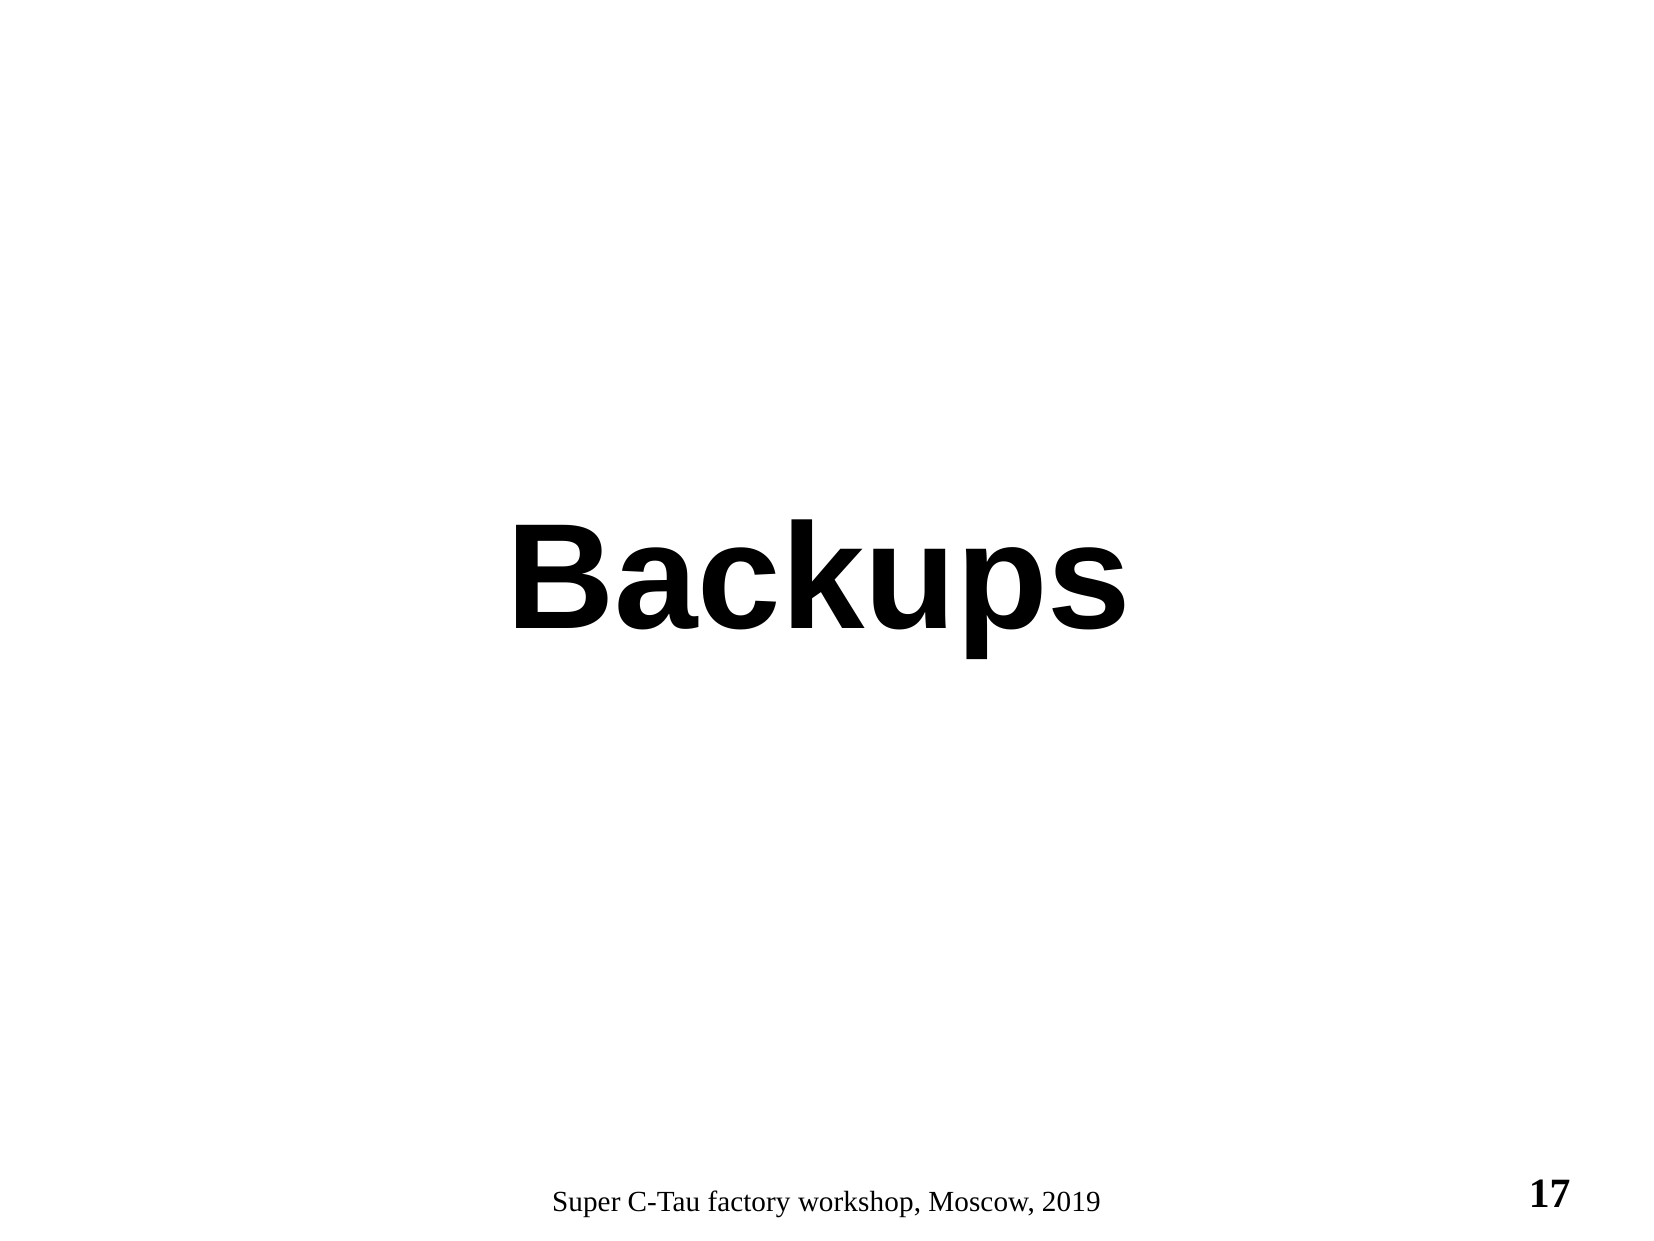

# Backups
17
Super C-Tau factory workshop, Moscow, 2019